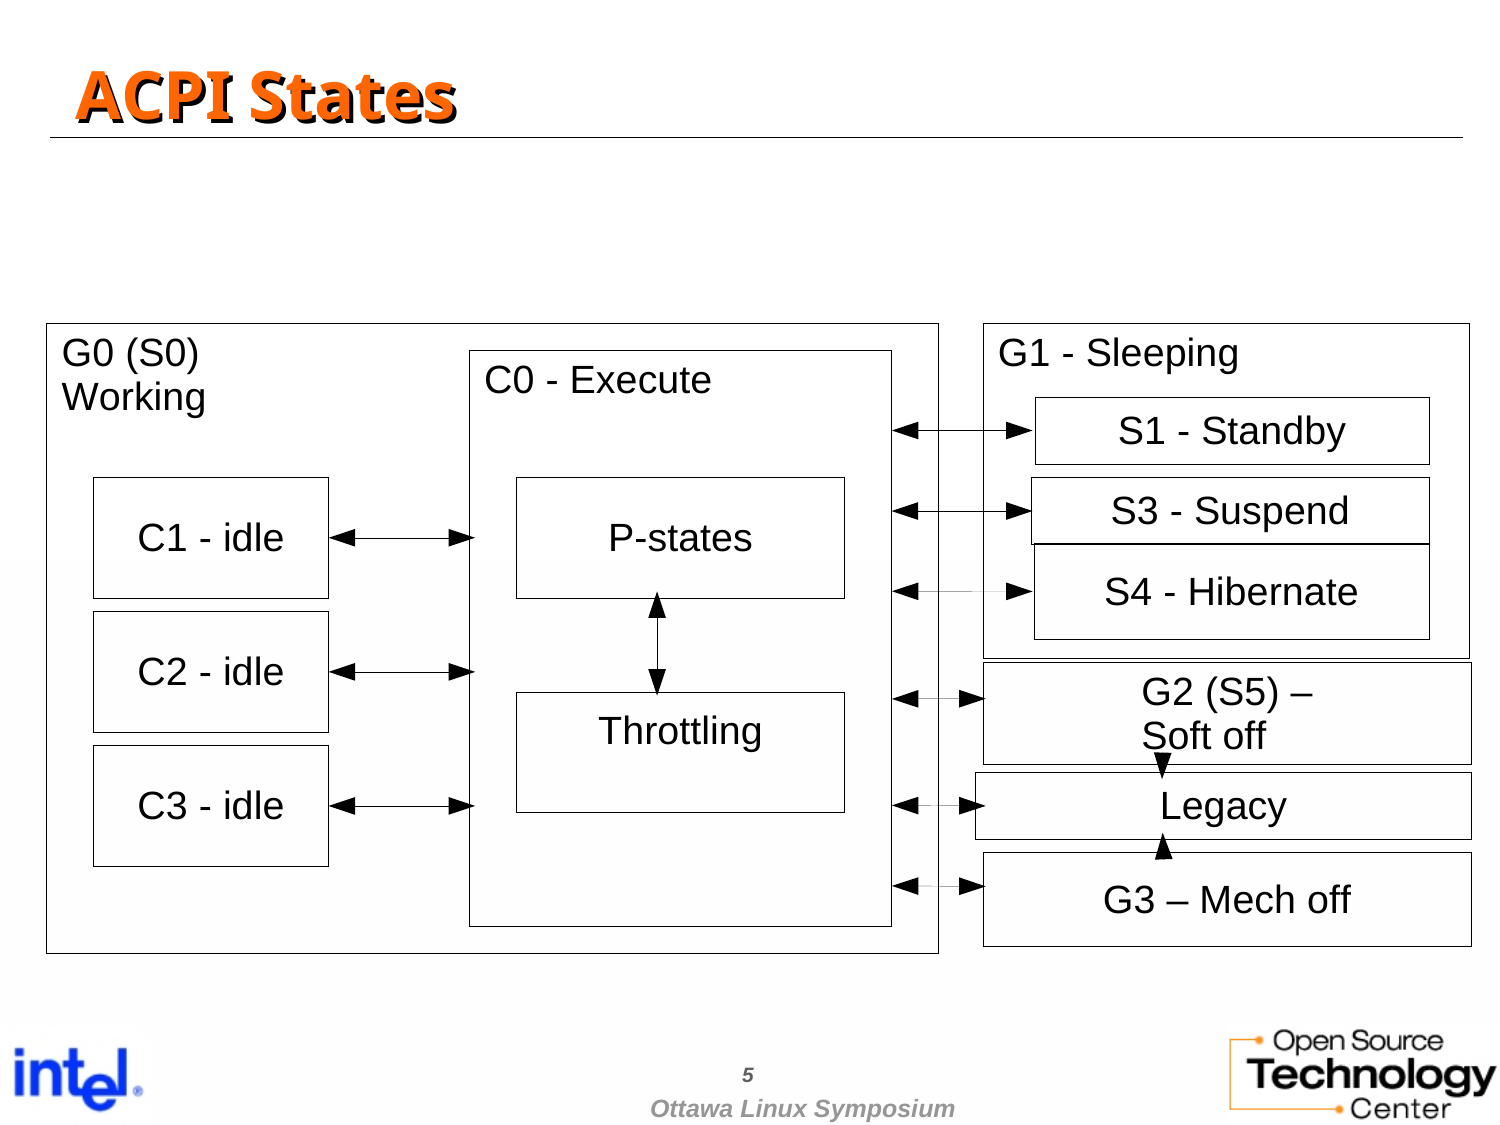

# ACPI States
G0 (S0)
Working
G1 - Sleeping
C0 - Execute
S1 - Standby
C1 - idle
P-states
S3 - Suspend
S4 - Hibernate
C2 - idle
G2 (S5) –
Soft off
Throttling
C3 - idle
Legacy
G3 – Mech off